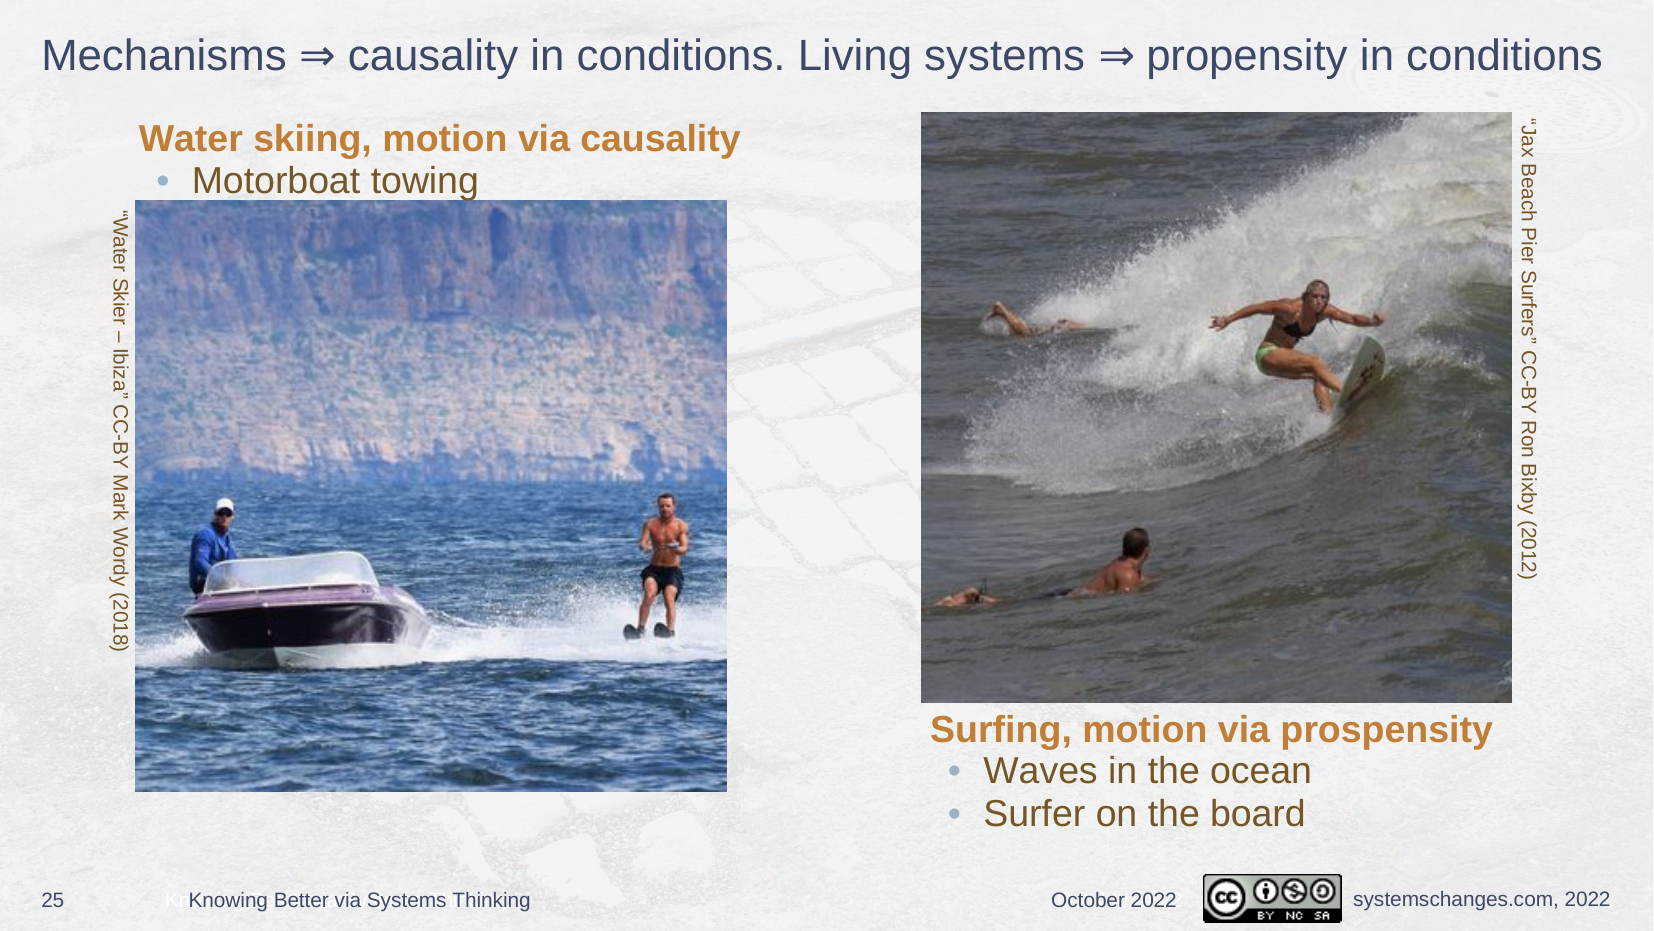

# Mechanisms ⇒ causality in conditions. Living systems ⇒ propensity in conditions
Water skiing, motion via causality
Motorboat towing
“Jax Beach Pier Surfers” CC-BY Ron Bixby (2012)
“Water Skier – Ibiza” CC-BY Mark Wordy (2018)
Surfing, motion via prospensity
Waves in the ocean
Surfer on the board
Knowing Better via Systems Thinking
October 2022